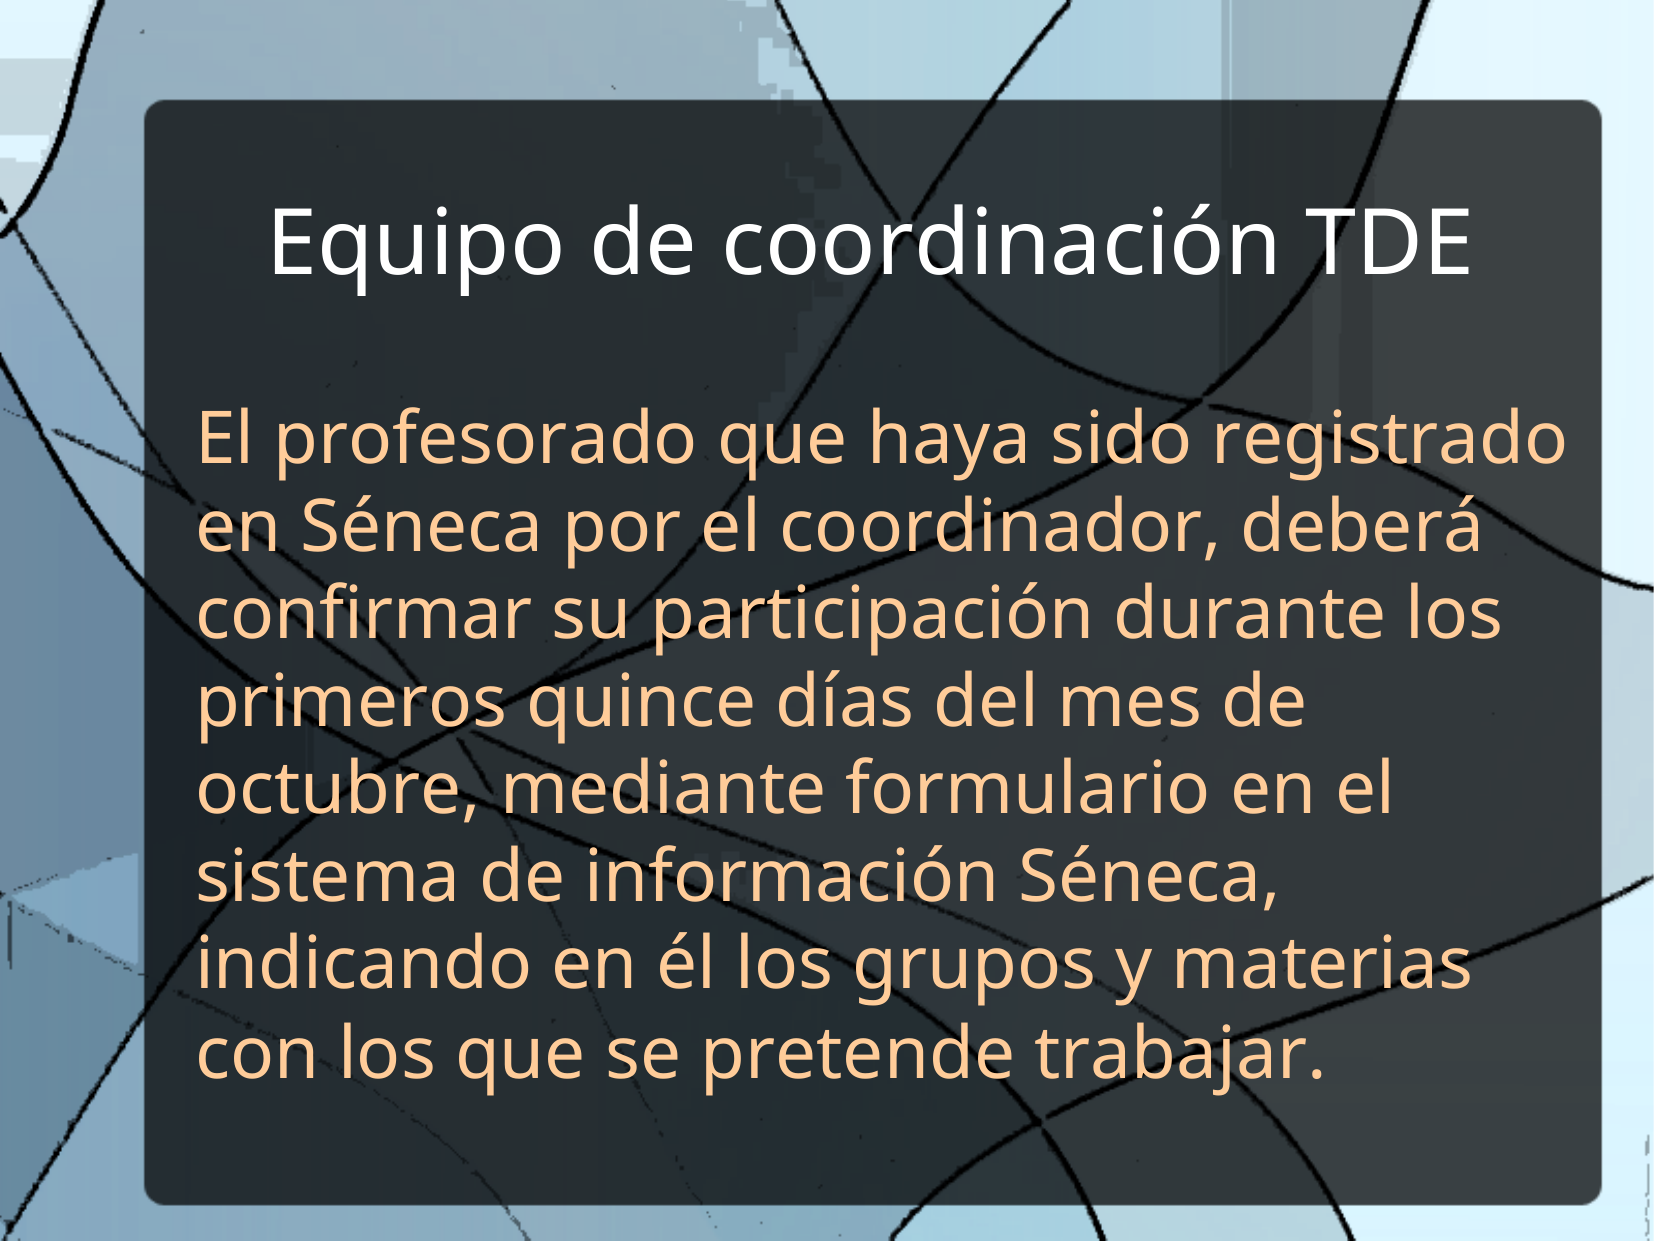

# Equipo de coordinación TDE
El profesorado que haya sido registrado en Séneca por el coordinador, deberá confirmar su participación durante los primeros quince días del mes de octubre, mediante formulario en el sistema de información Séneca, indicando en él los grupos y materias con los que se pretende trabajar.